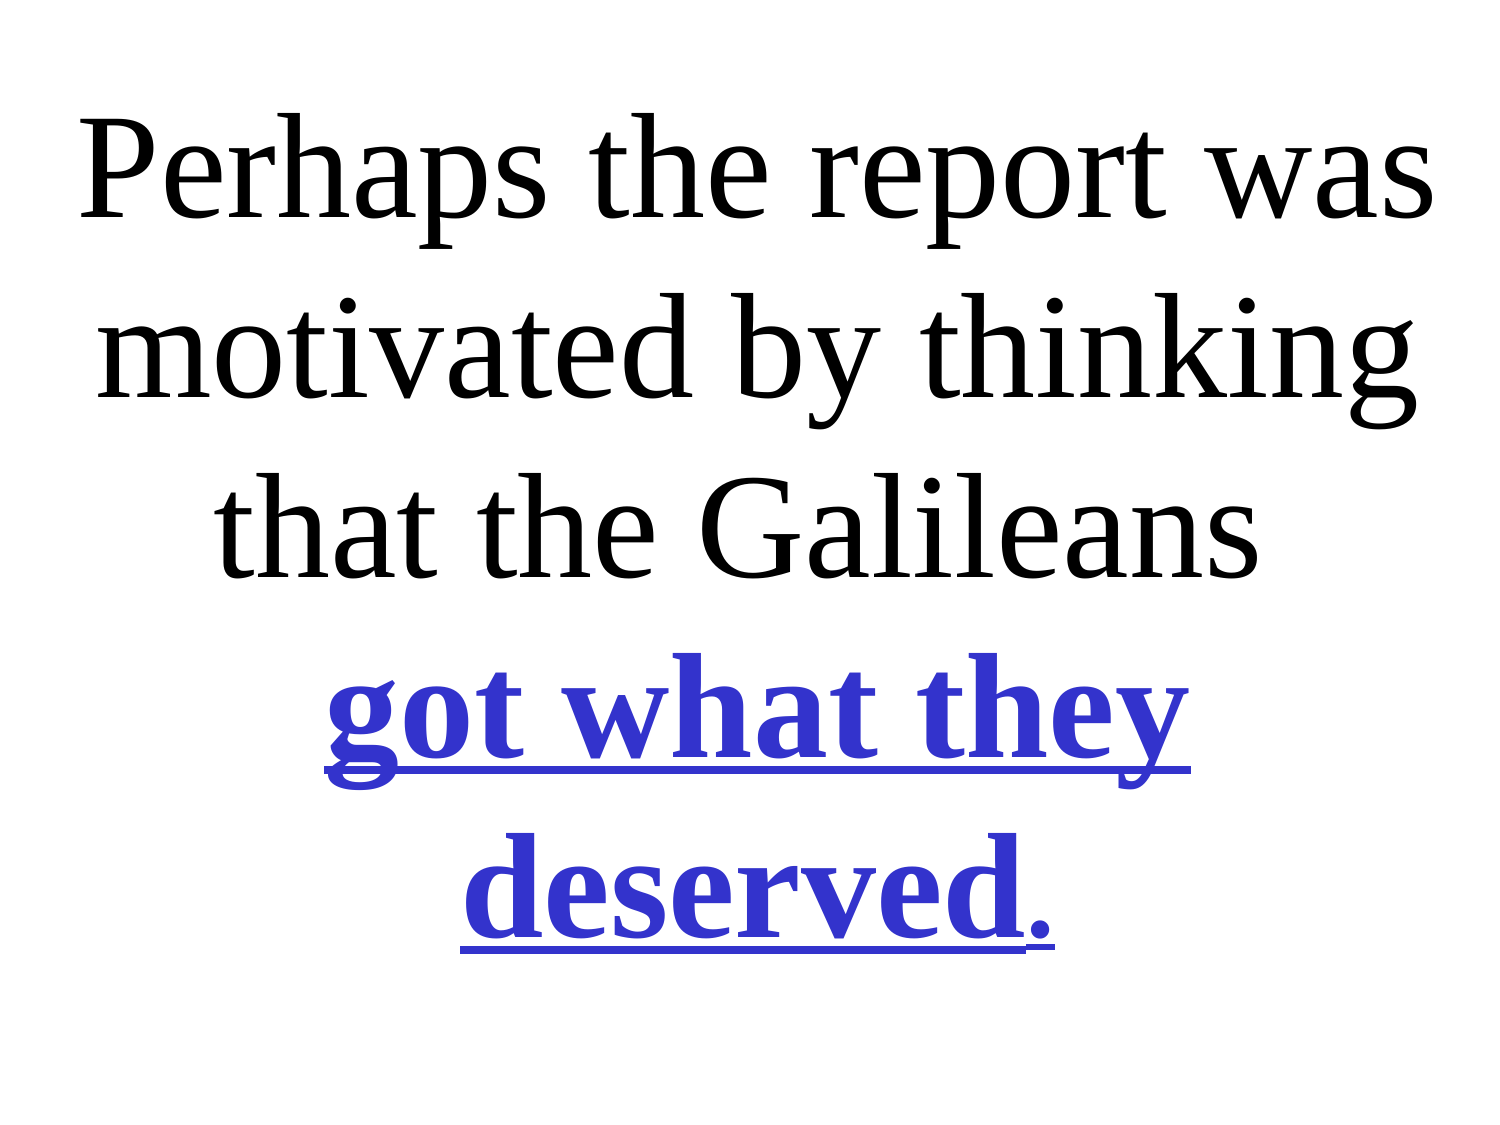

Perhaps the report was motivated by thinking that the Galileans
got what they deserved.